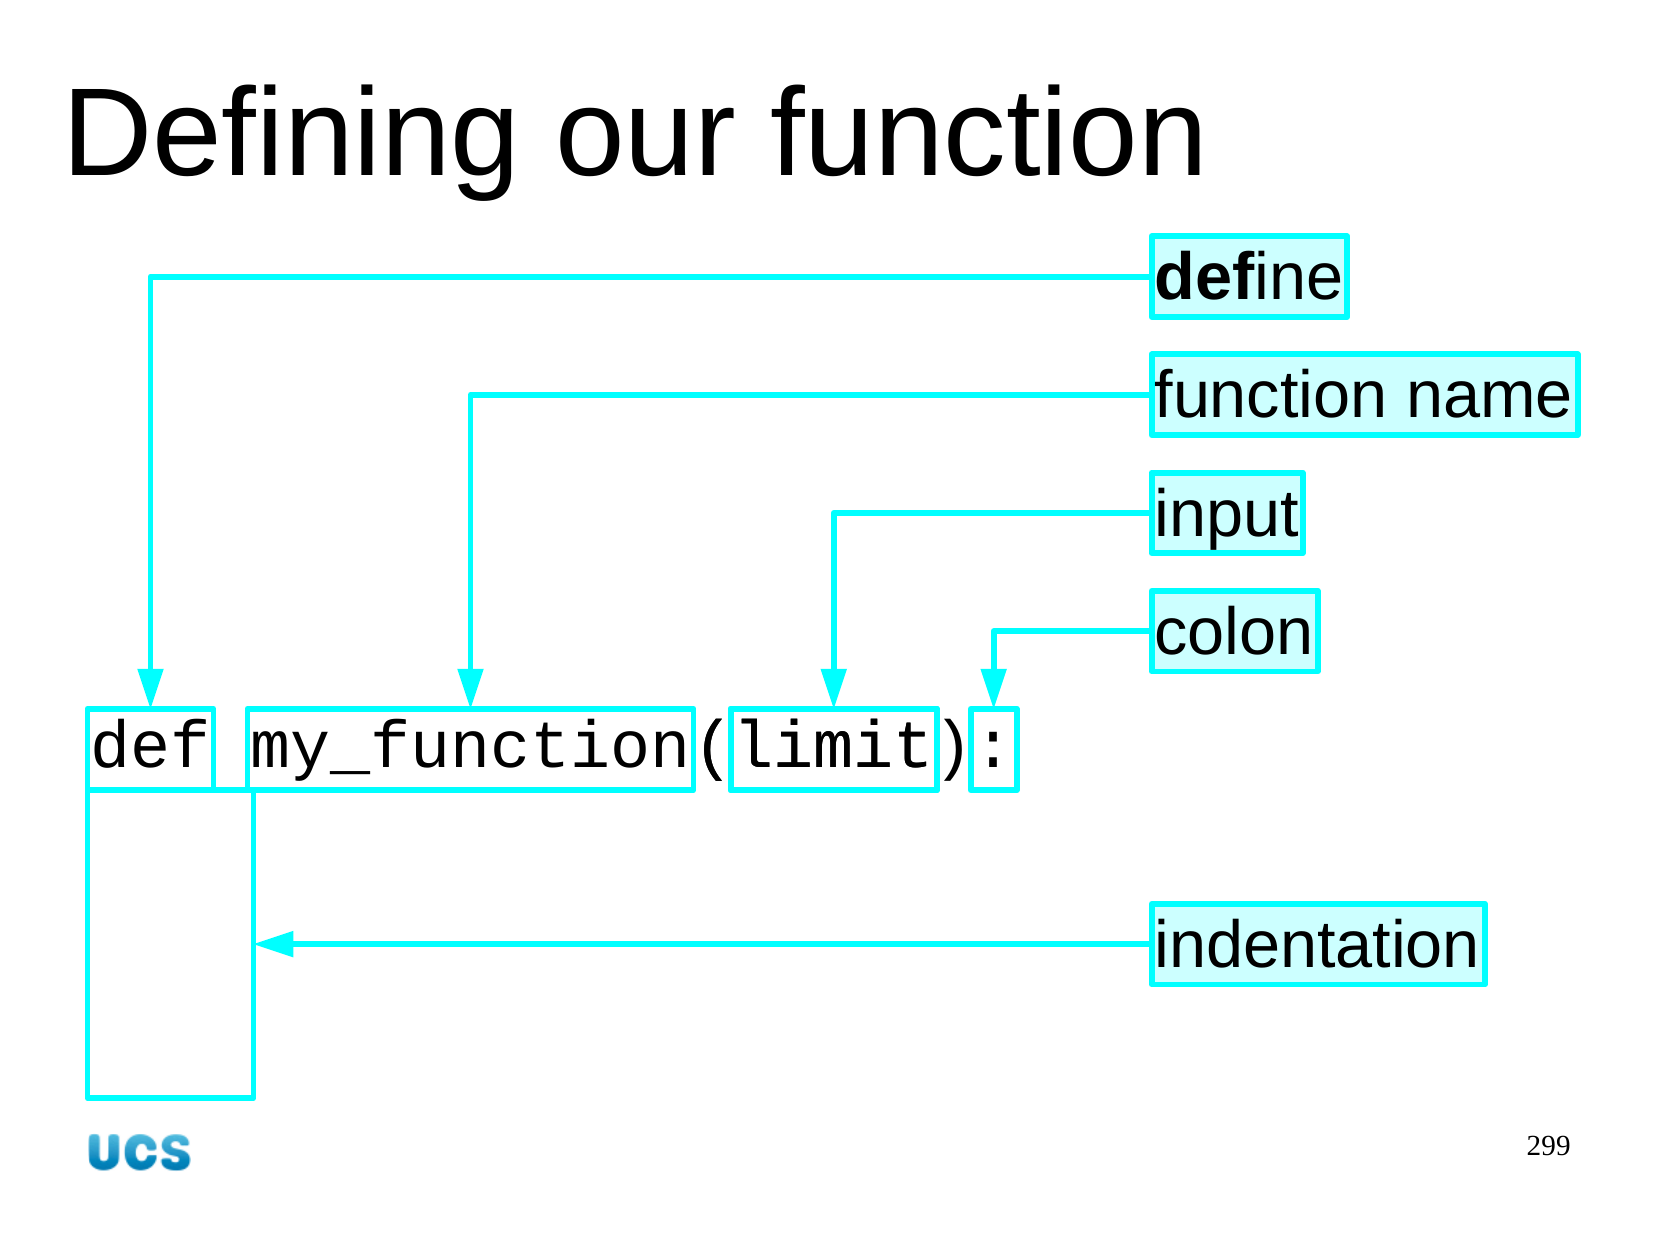

Defining our function
define
function name
input
colon
def
my_function
(
(
limit
limit
)
:
indentation
299